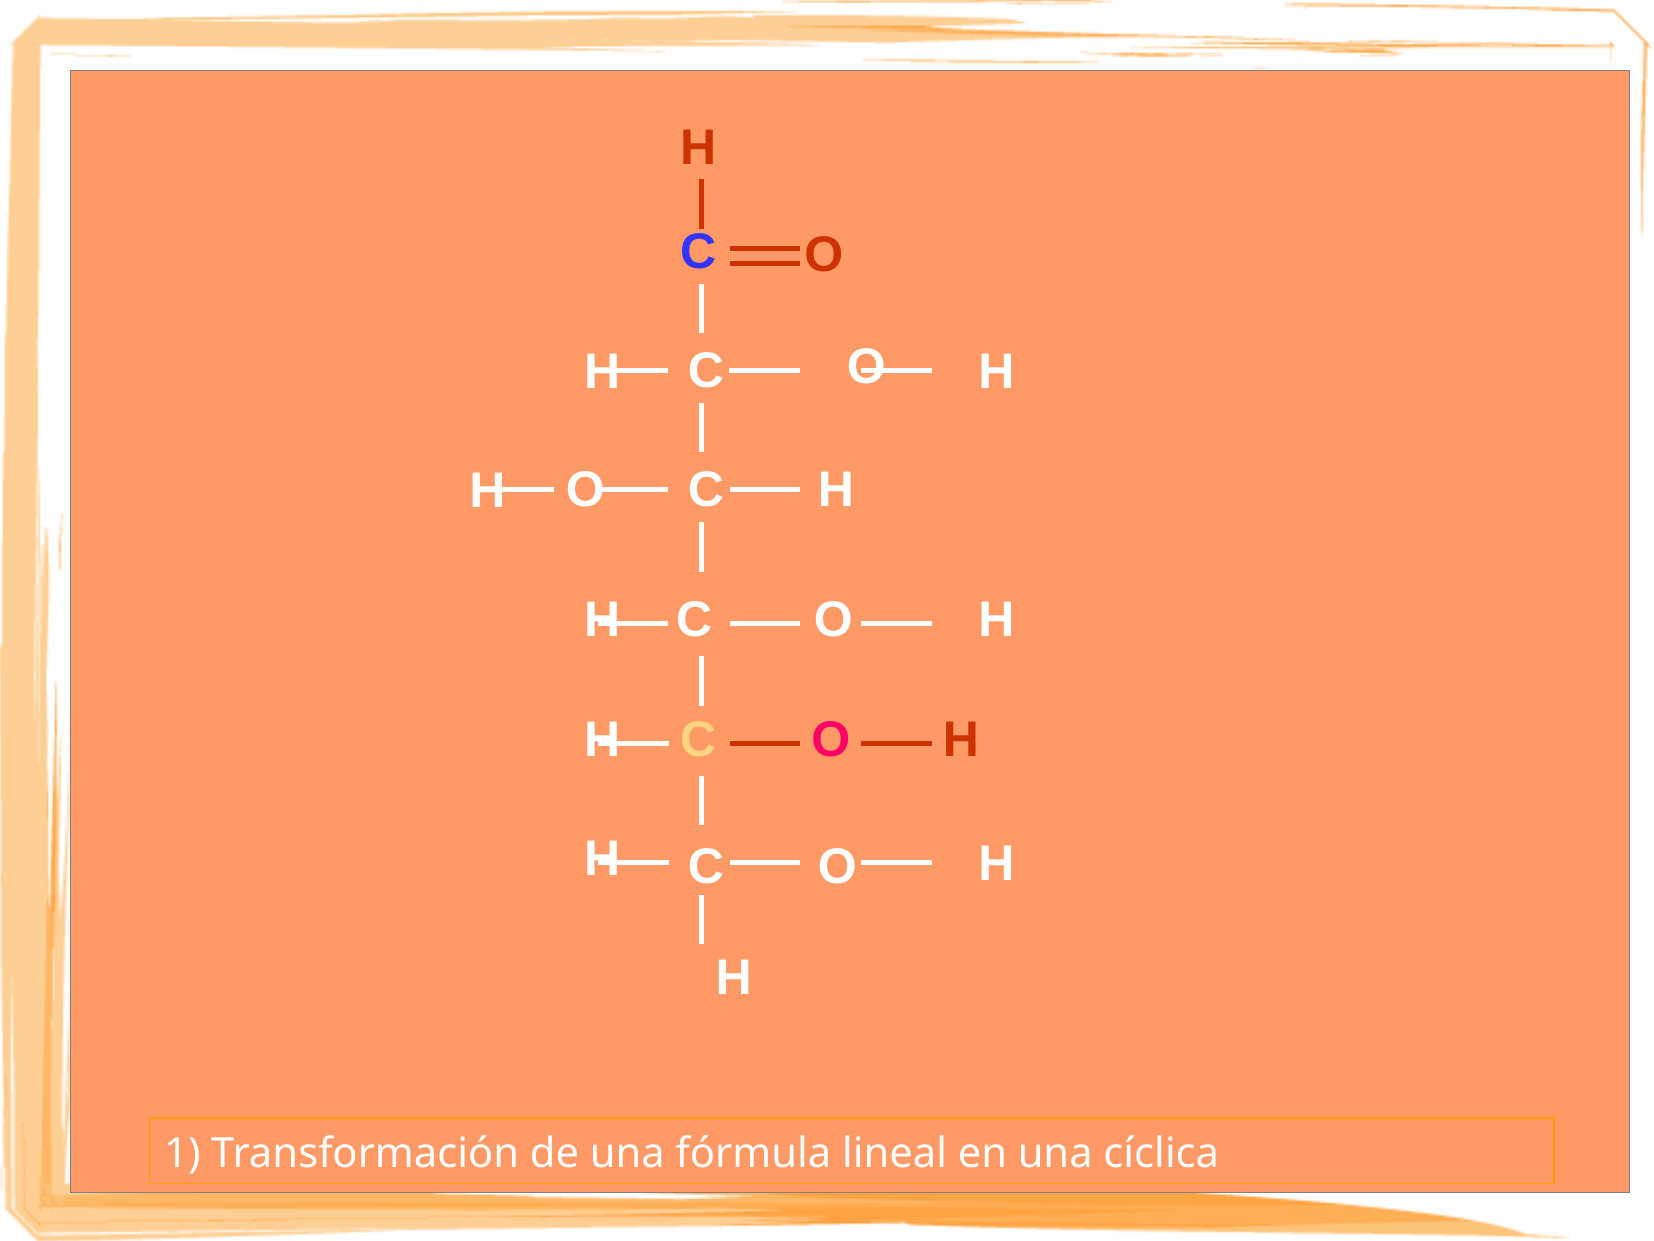

H
C
O
O
C
H
H
O
C
H
H
C
O
H
H
H
C
O
H
H
H
C
O
H
1) Transformación de una fórmula lineal en una cíclica